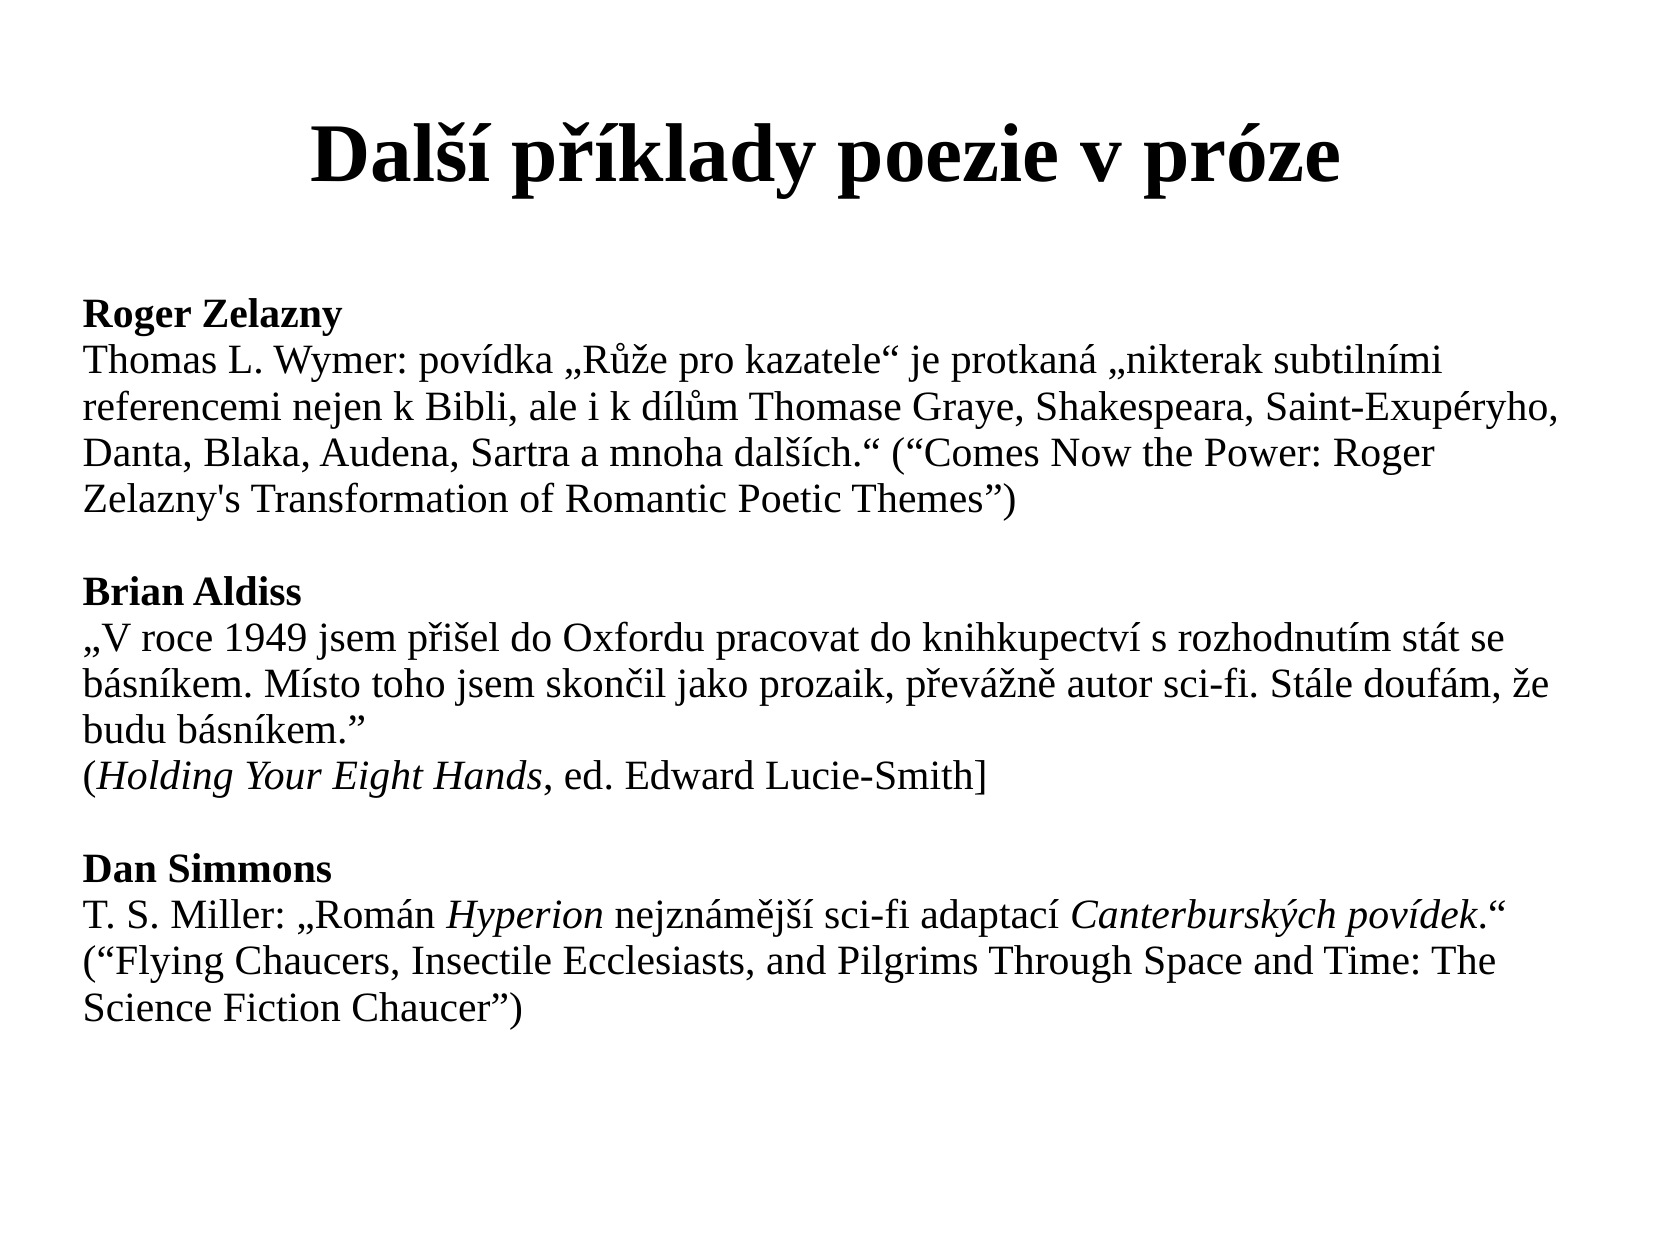

# Další příklady poezie v próze
Roger Zelazny
Thomas L. Wymer: povídka „Růže pro kazatele“ je protkaná „nikterak subtilními referencemi nejen k Bibli, ale i k dílům Thomase Graye, Shakespeara, Saint-Exupéryho, Danta, Blaka, Audena, Sartra a mnoha dalších.“ (“Comes Now the Power: Roger Zelazny's Transformation of Romantic Poetic Themes”)
Brian Aldiss
„V roce 1949 jsem přišel do Oxfordu pracovat do knihkupectví s rozhodnutím stát se básníkem. Místo toho jsem skončil jako prozaik, převážně autor sci-fi. Stále doufám, že budu básníkem.”
(Holding Your Eight Hands, ed. Edward Lucie-Smith]
Dan Simmons
T. S. Miller: „Román Hyperion nejznámější sci-fi adaptací Canterburských povídek.“
(“Flying Chaucers, Insectile Ecclesiasts, and Pilgrims Through Space and Time: The Science Fiction Chaucer”)